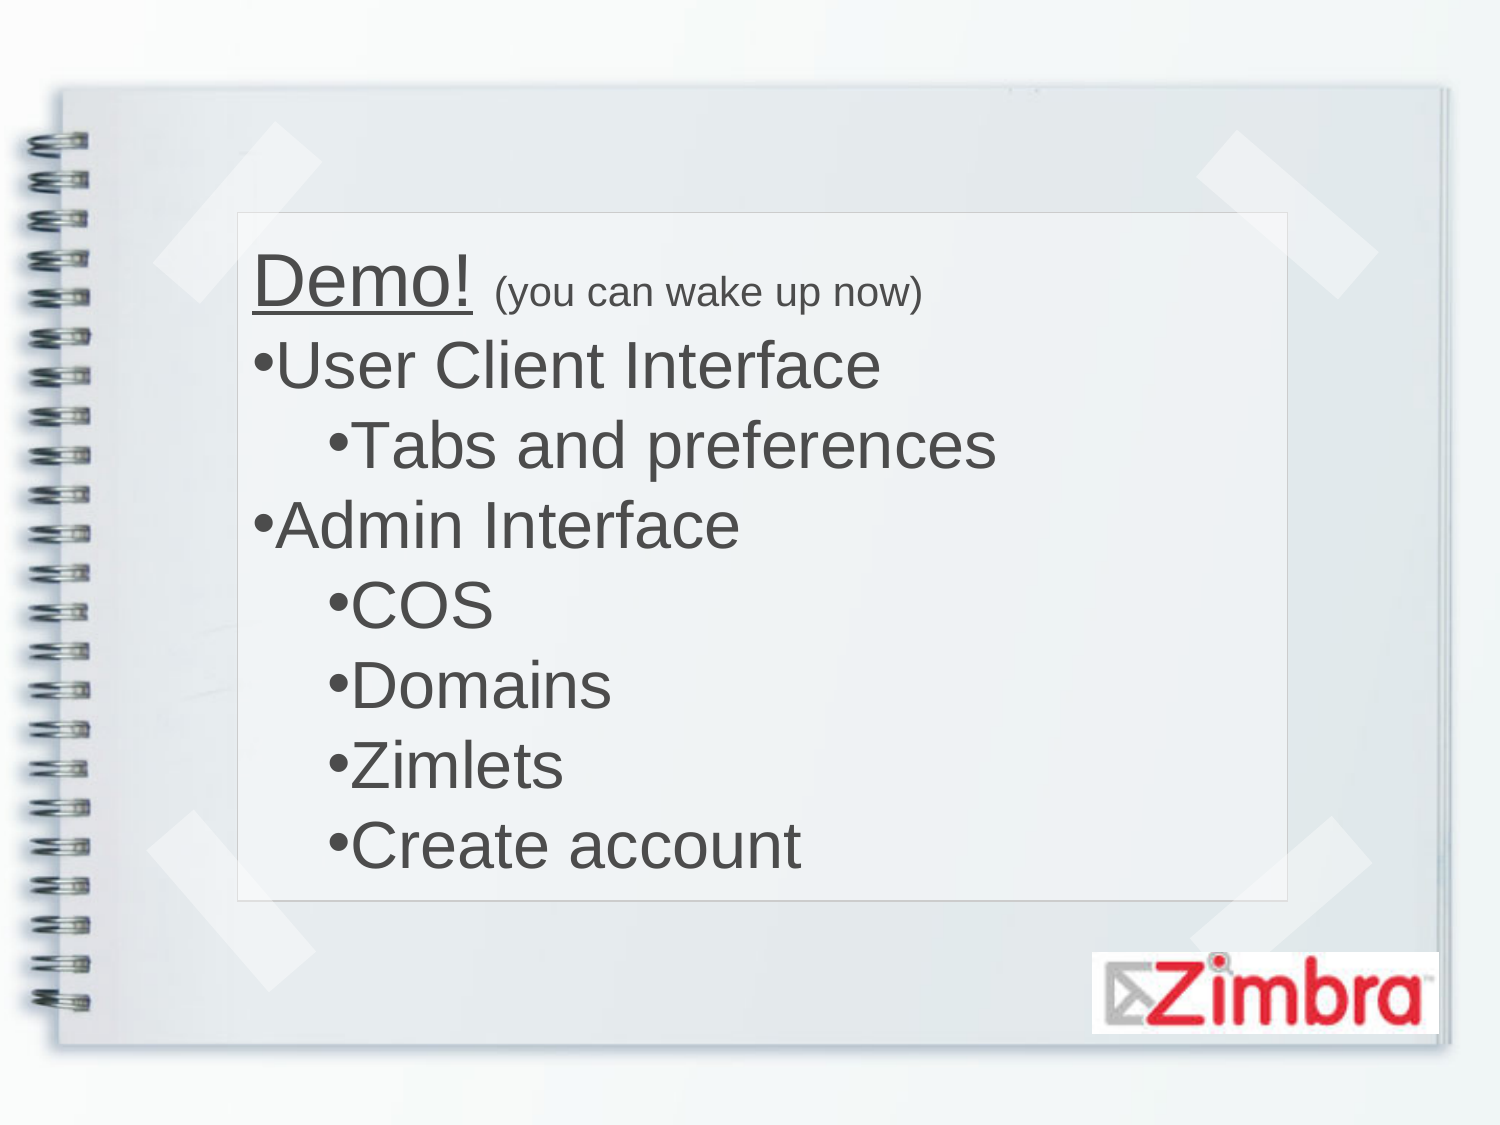

Demo! (you can wake up now)
User Client Interface
Tabs and preferences
Admin Interface
COS
Domains
Zimlets
Create account